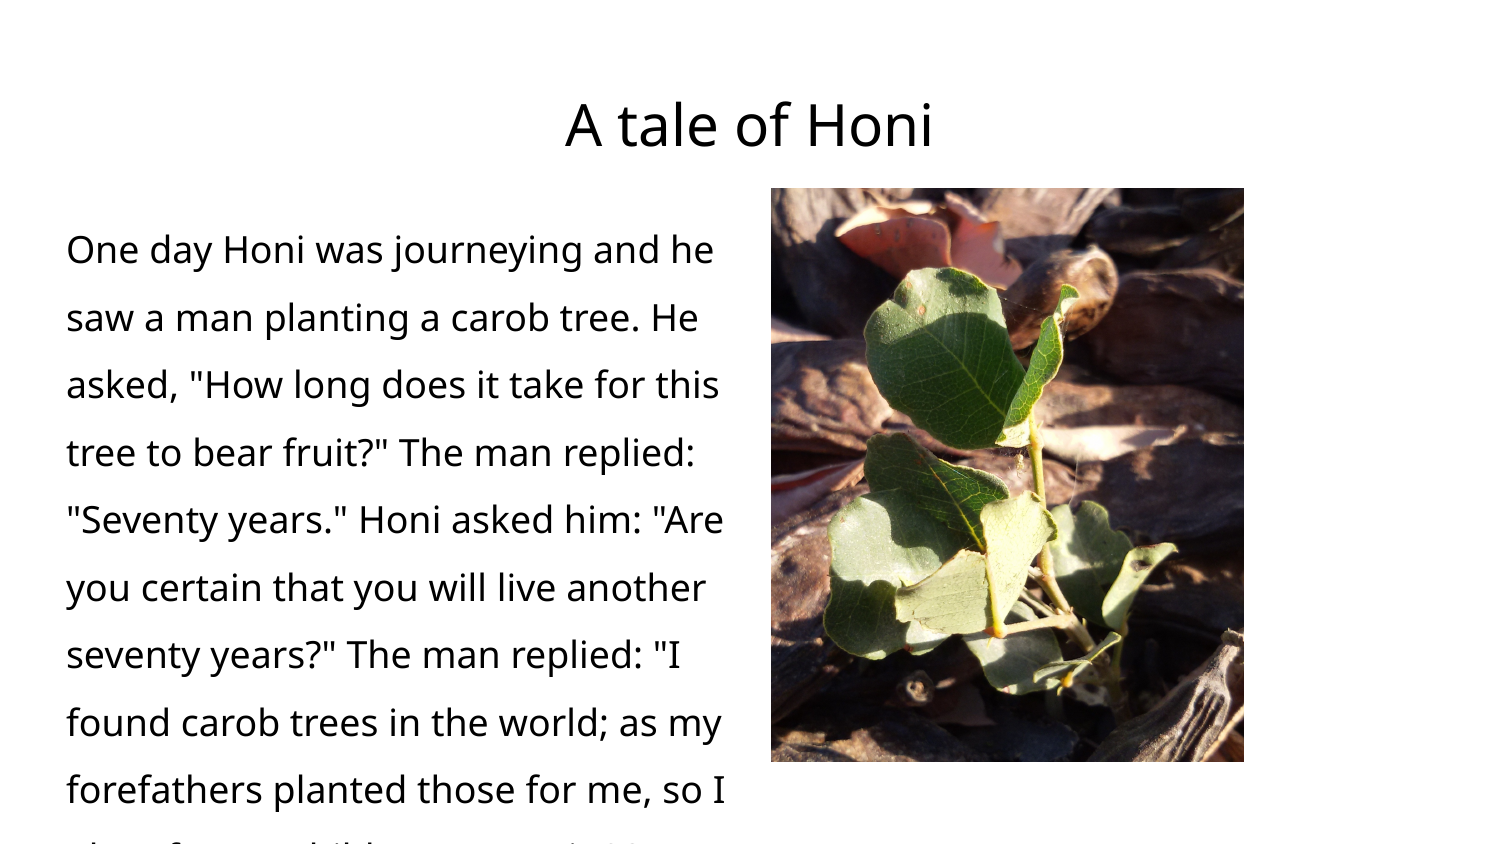

# A tale of Honi
One day Honi was journeying and he saw a man planting a carob tree. He asked, "How long does it take for this tree to bear fruit?" The man replied: "Seventy years." Honi asked him: "Are you certain that you will live another seventy years?" The man replied: "I found carob trees in the world; as my forefathers planted those for me, so I plant for my children." (Ta’anit 23a)